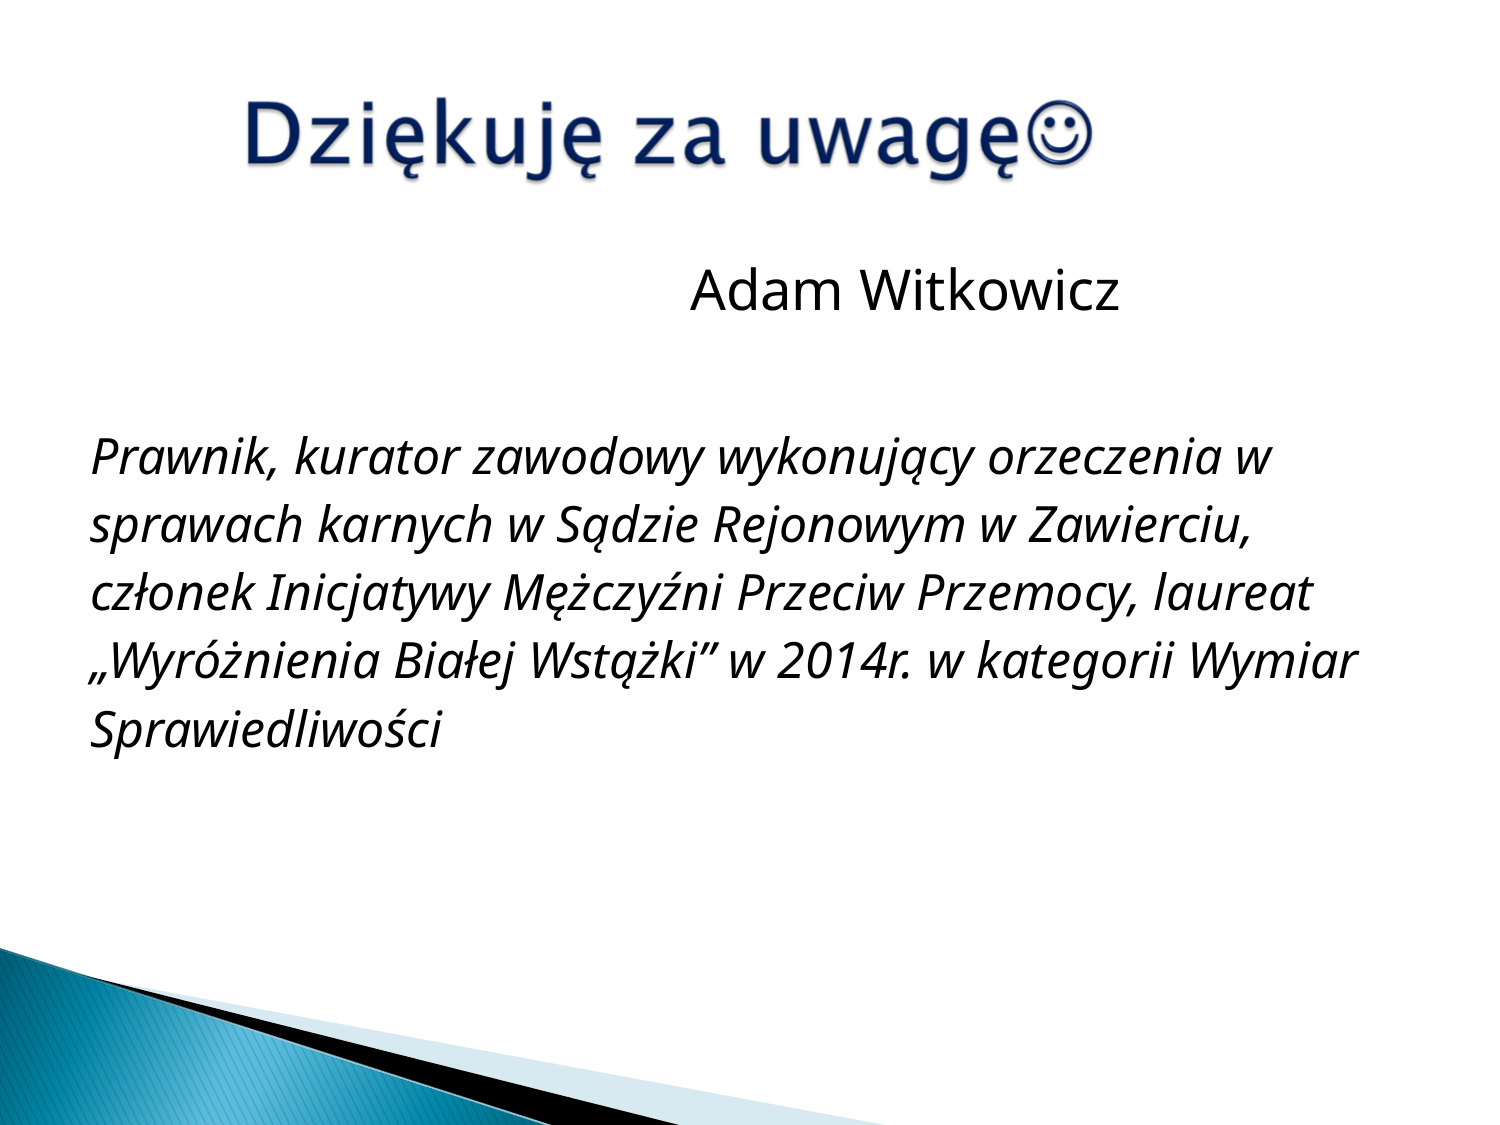

# Adam Witkowicz
Prawnik, kurator zawodowy wykonujący orzeczenia w sprawach karnych w Sądzie Rejonowym w Zawierciu, członek Inicjatywy Mężczyźni Przeciw Przemocy, laureat „Wyróżnienia Białej Wstążki” w 2014r. w kategorii Wymiar Sprawiedliwości